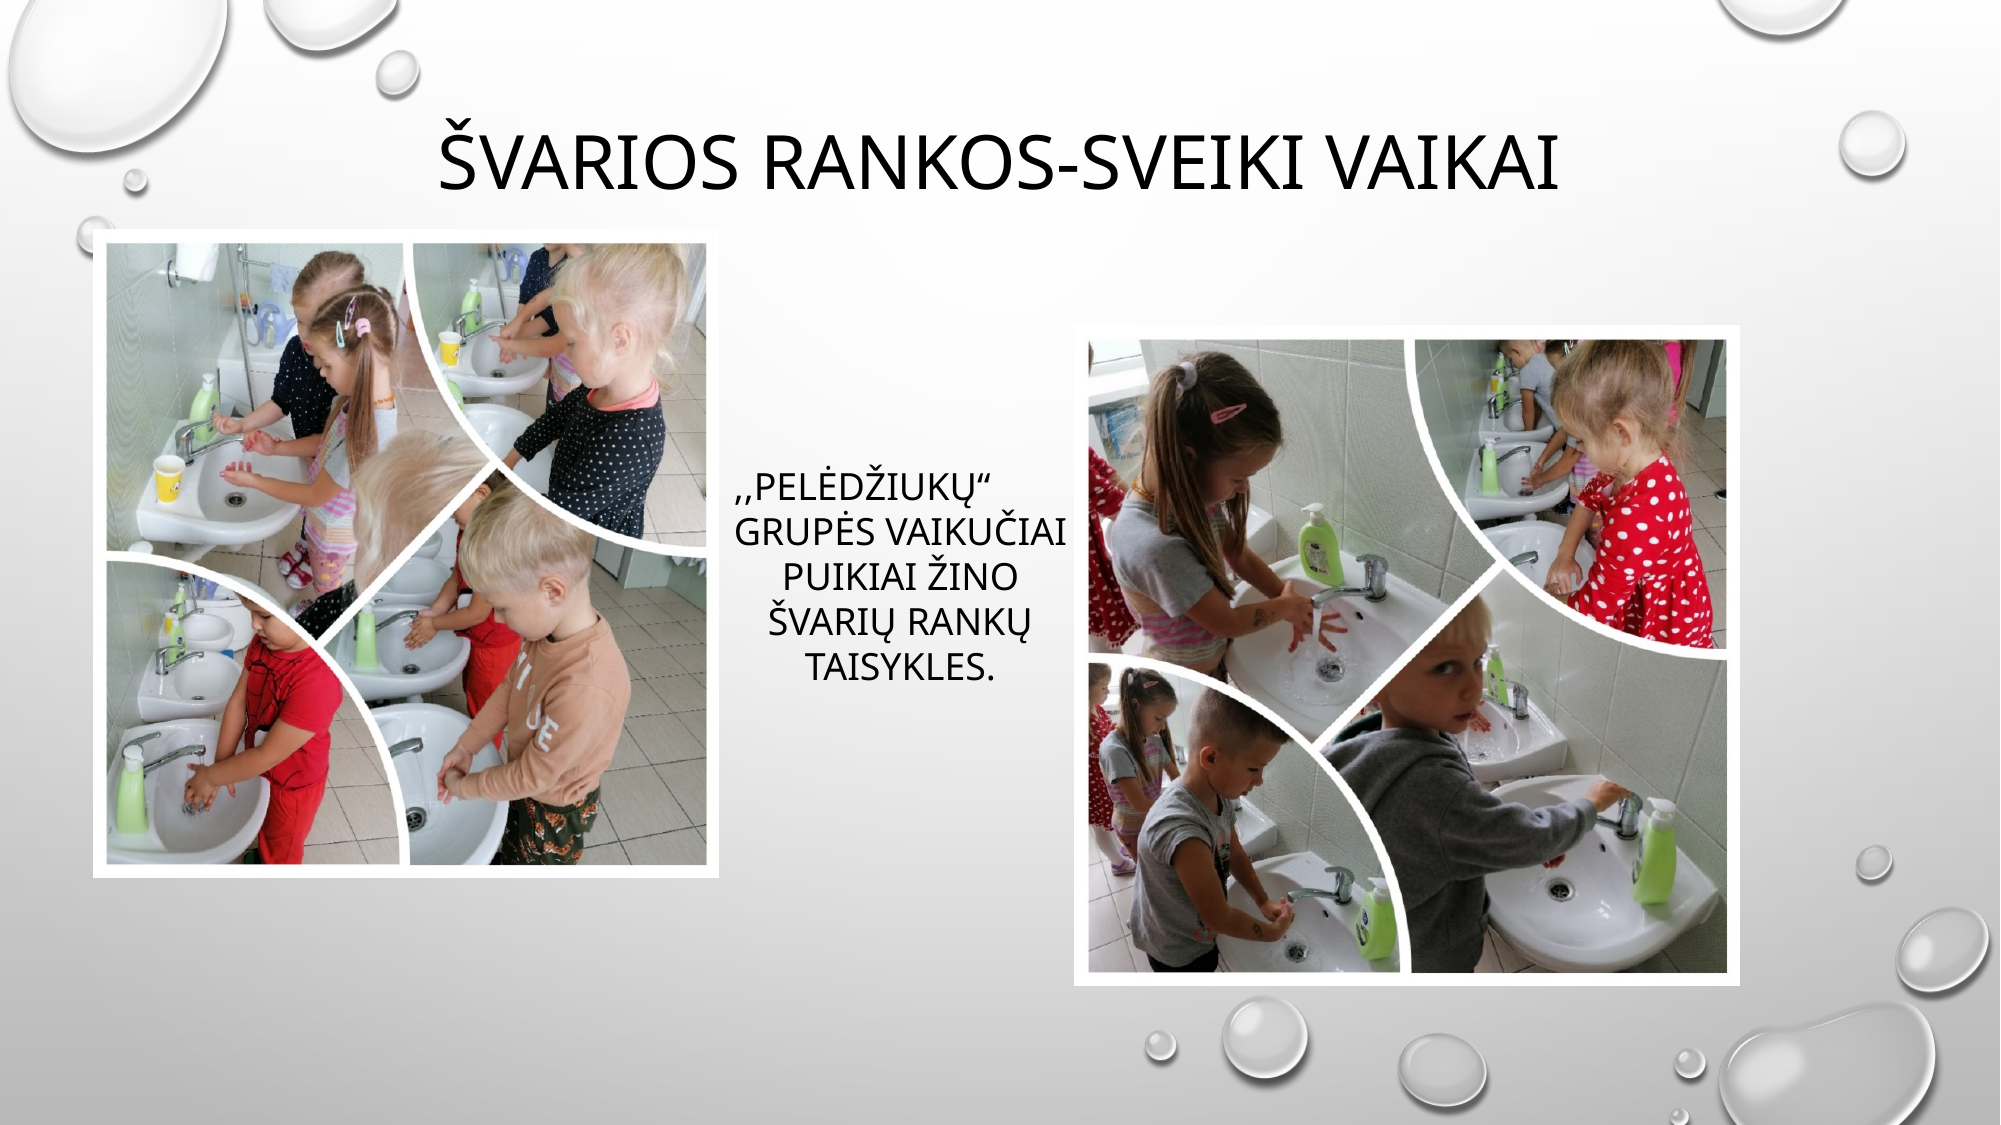

# ŠVARIOS RANKOS-SVEIKI VAIKAI
,,PELĖDŽIUKŲ“
GRUPĖS VAIKUČIAI PUIKIAI ŽINO ŠVARIŲ RANKŲ TAISYKLES.